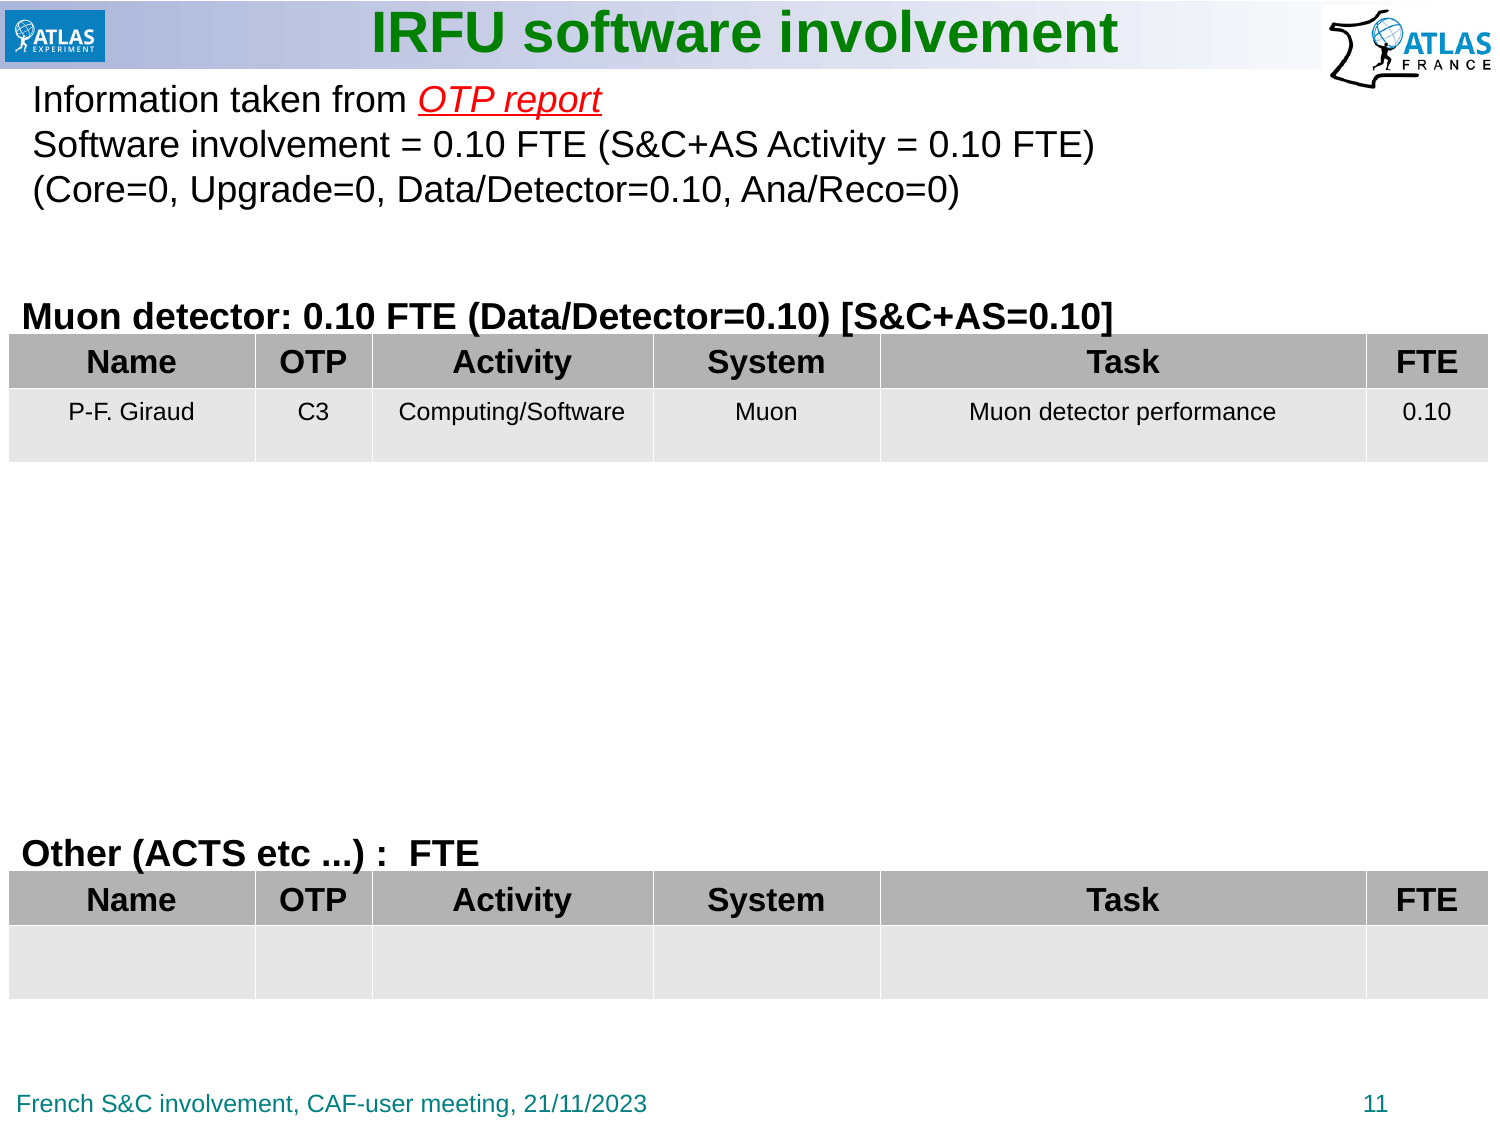

IRFU software involvement
Information taken from OTP report
Software involvement = 0.10 FTE (S&C+AS Activity = 0.10 FTE)
(Core=0, Upgrade=0, Data/Detector=0.10, Ana/Reco=0)
Muon detector: 0.10 FTE (Data/Detector=0.10) [S&C+AS=0.10]
| Name | OTP | Activity | System | Task | FTE |
| --- | --- | --- | --- | --- | --- |
| P-F. Giraud | C3 | Computing/Software | Muon | Muon detector performance | 0.10 |
Other (ACTS etc ...) : FTE
| Name | OTP | Activity | System | Task | FTE |
| --- | --- | --- | --- | --- | --- |
| | | | | | |